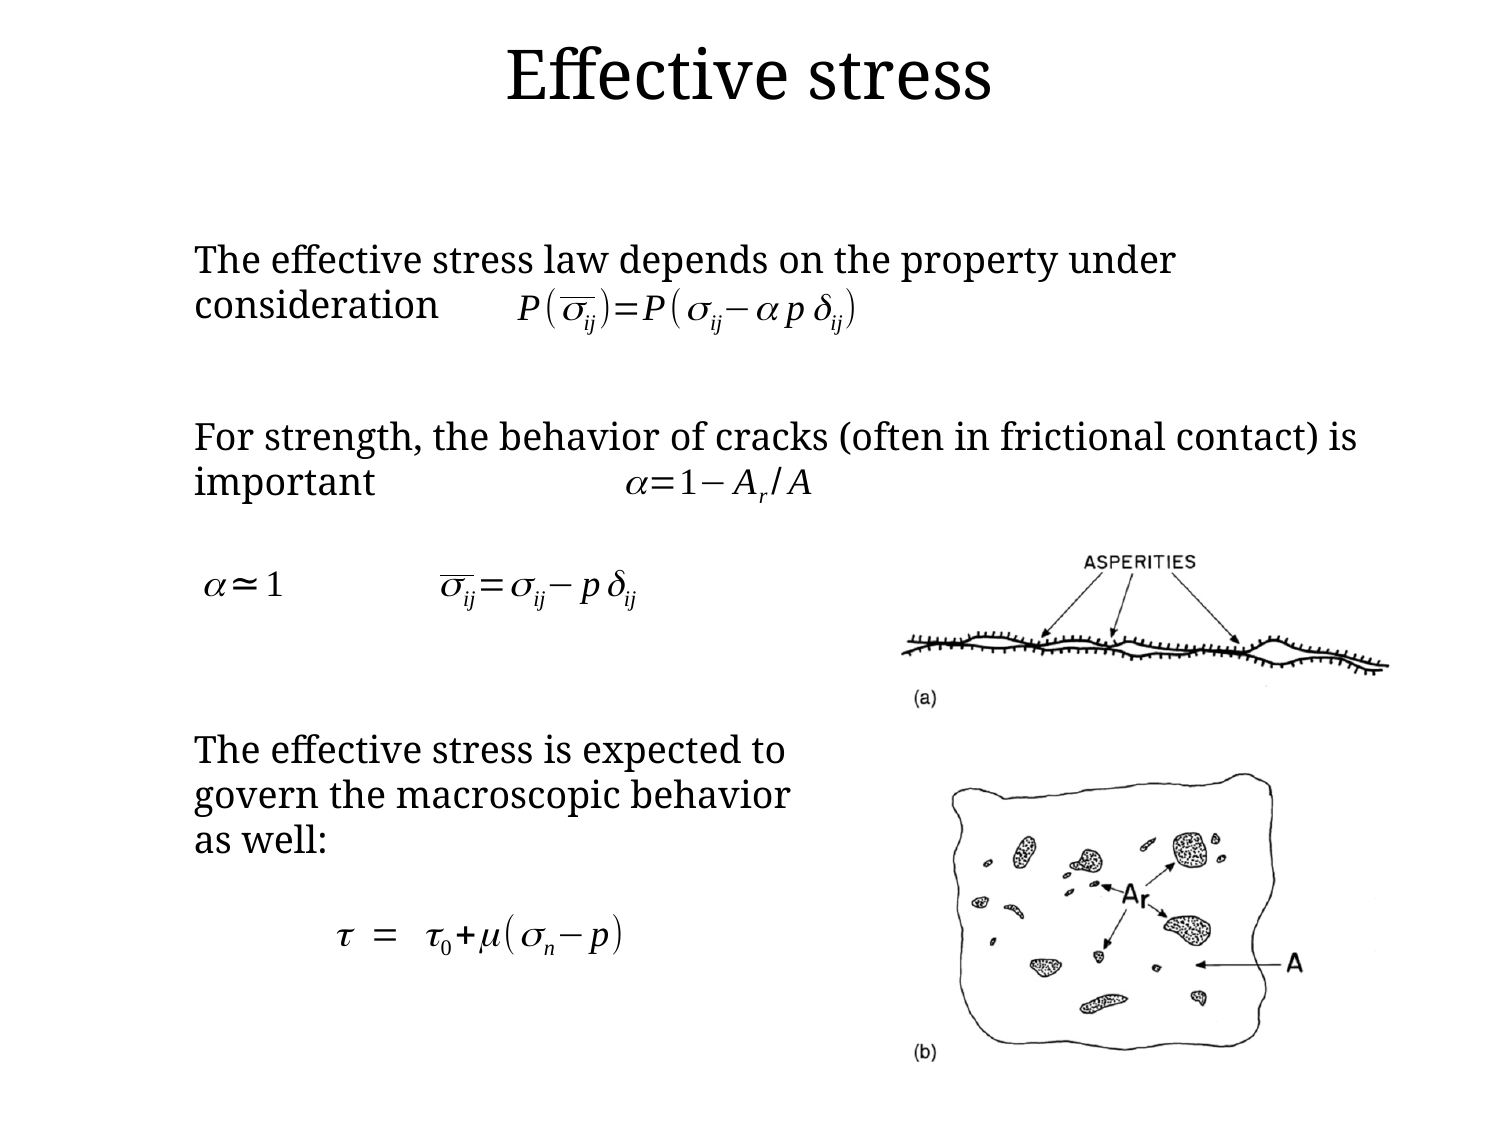

# Effective stress
The effective stress law depends on the property under consideration
For strength, the behavior of cracks (often in frictional contact) is important
The effective stress is expected to govern the macroscopic behavior as well: